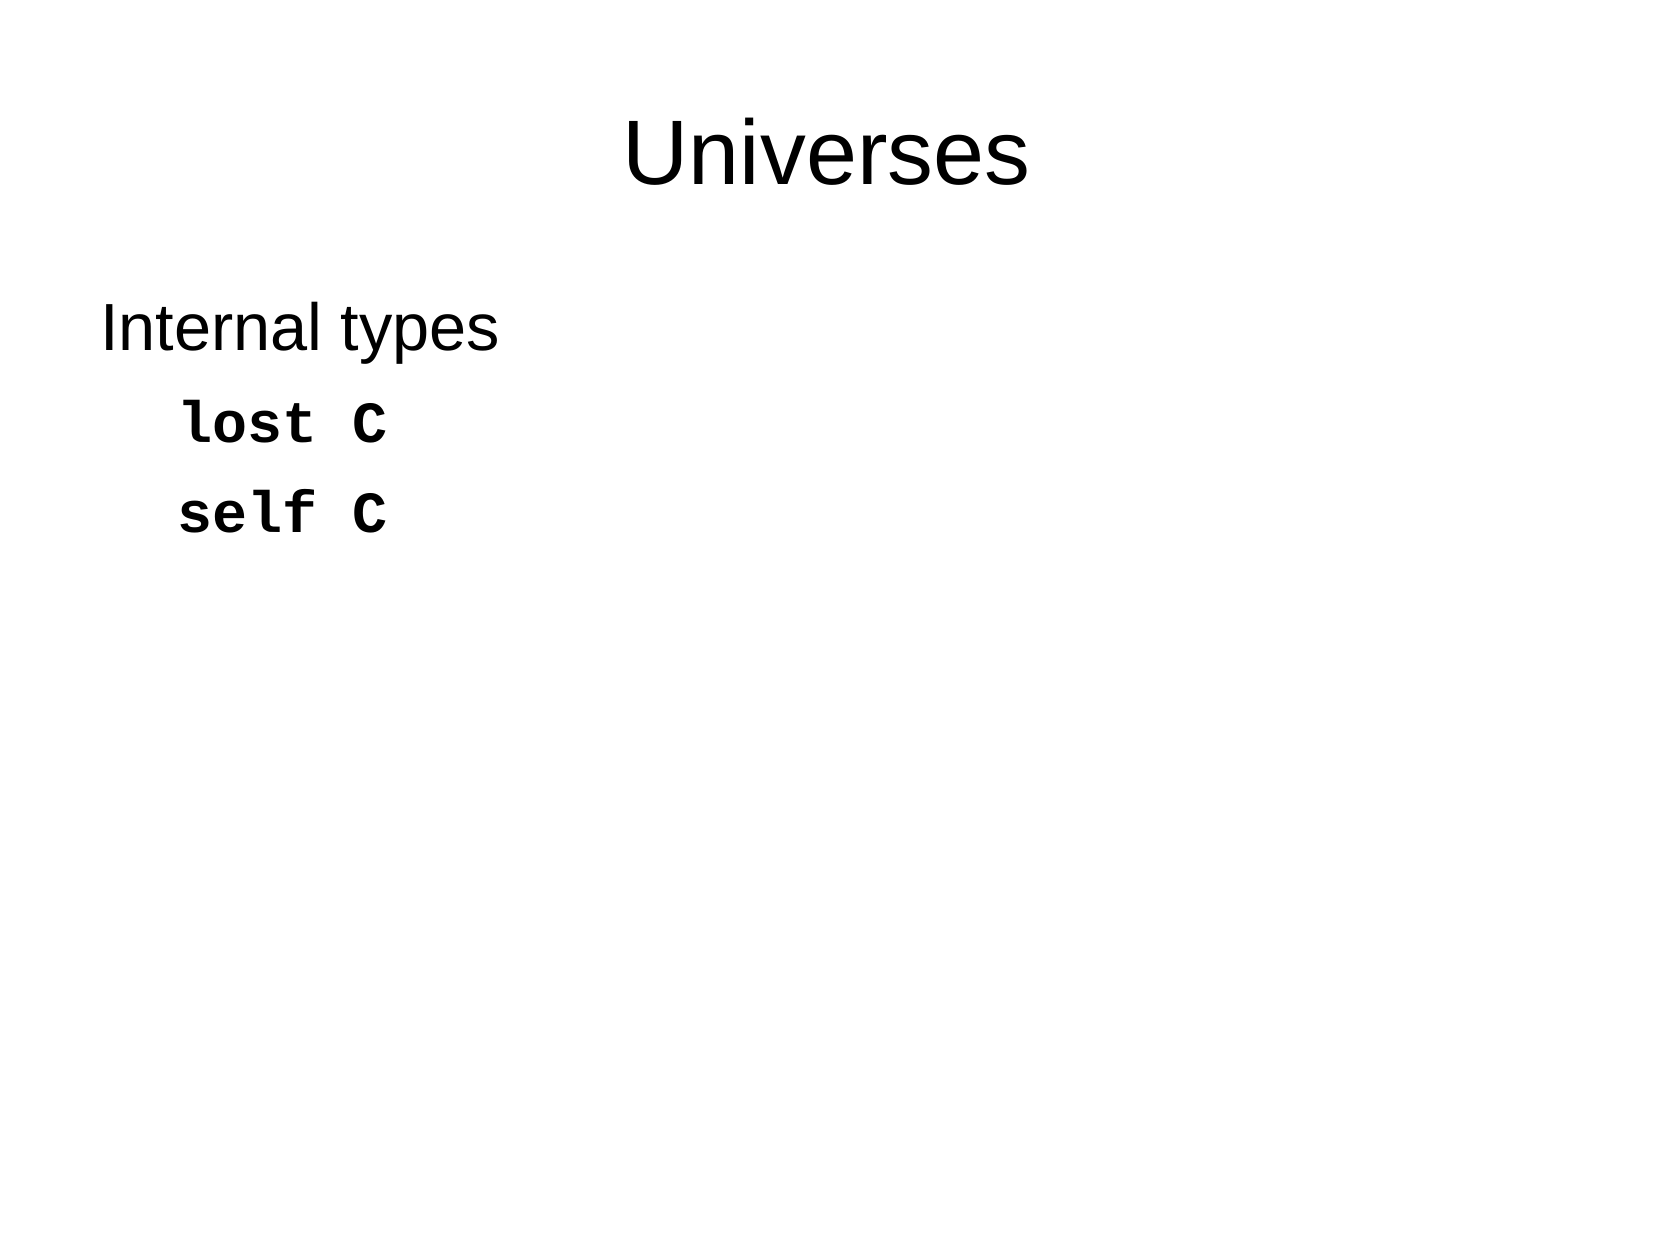

# Universes
Internal types
lost C
self C